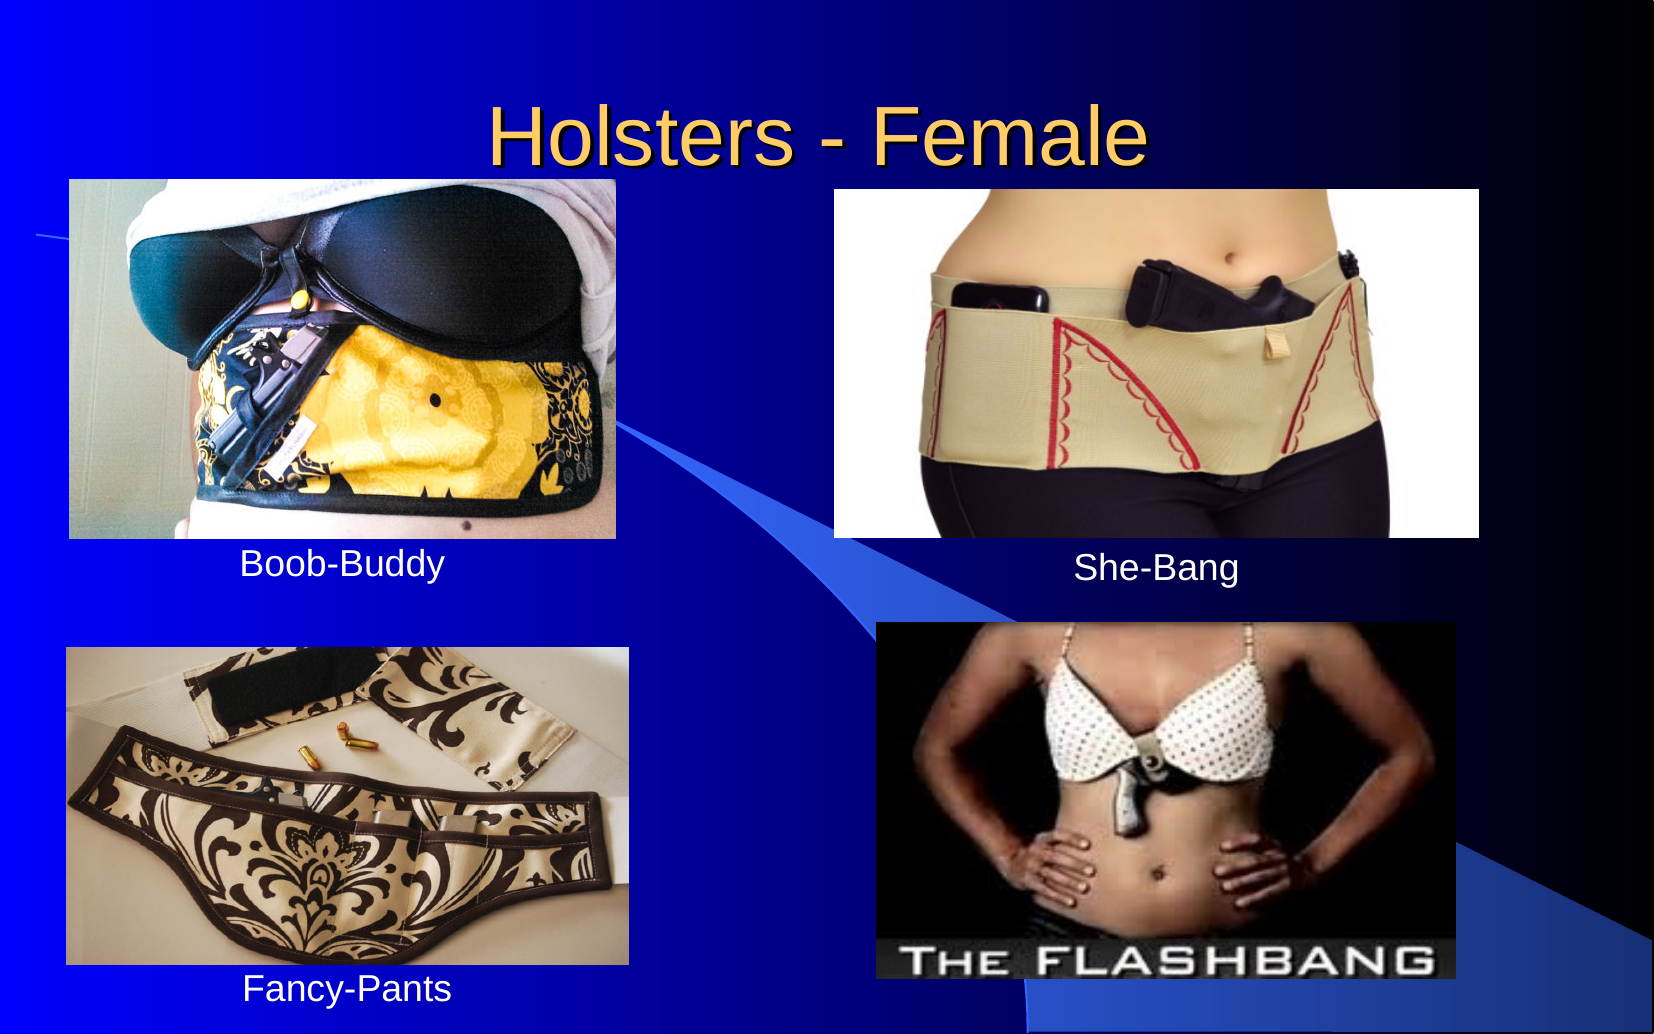

# Holsters - Female
Boob-Buddy
She-Bang
Fancy-Pants